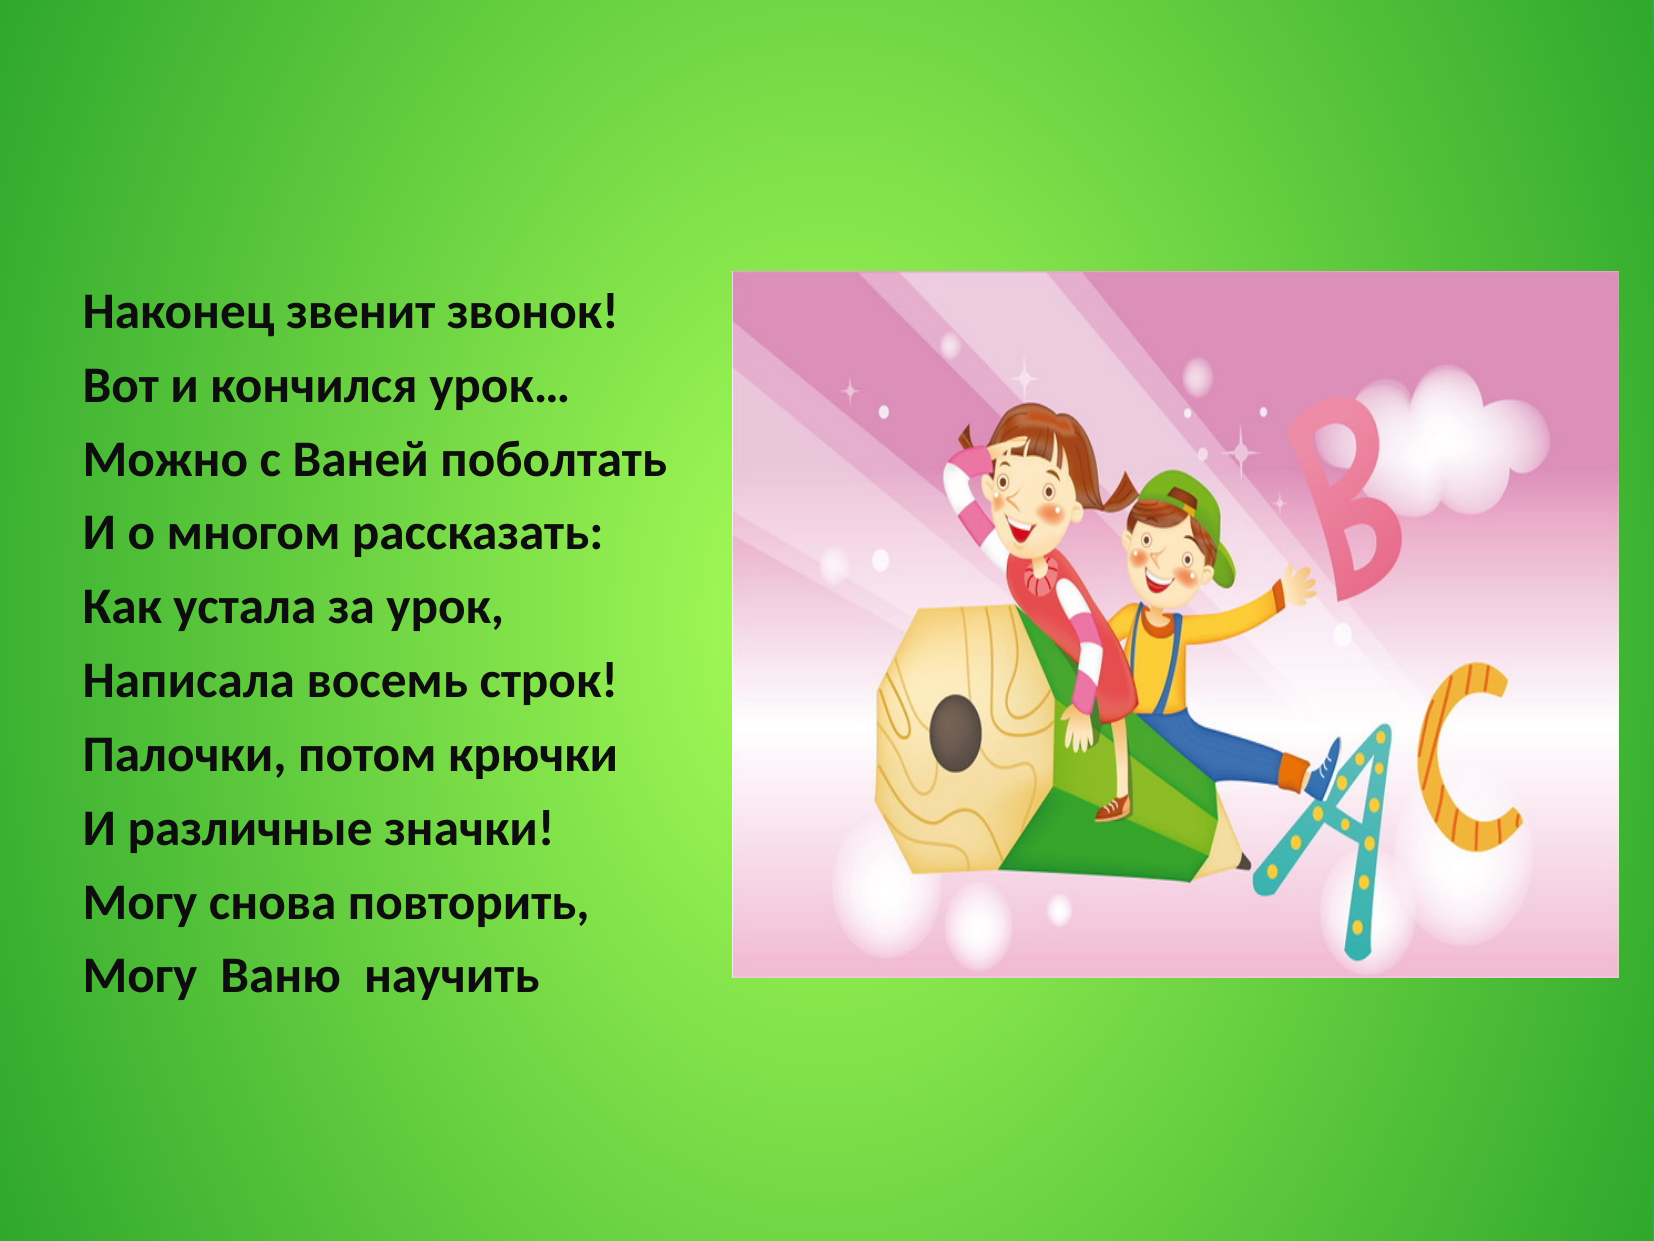

#
Наконец звенит звонок!
Вот и кончился урок…
Можно с Ваней поболтать
И о многом рассказать:
Как устала за урок,
Написала восемь строк!
Палочки, потом крючки
И различные значки!
Могу снова повторить,
Могу Ваню научить